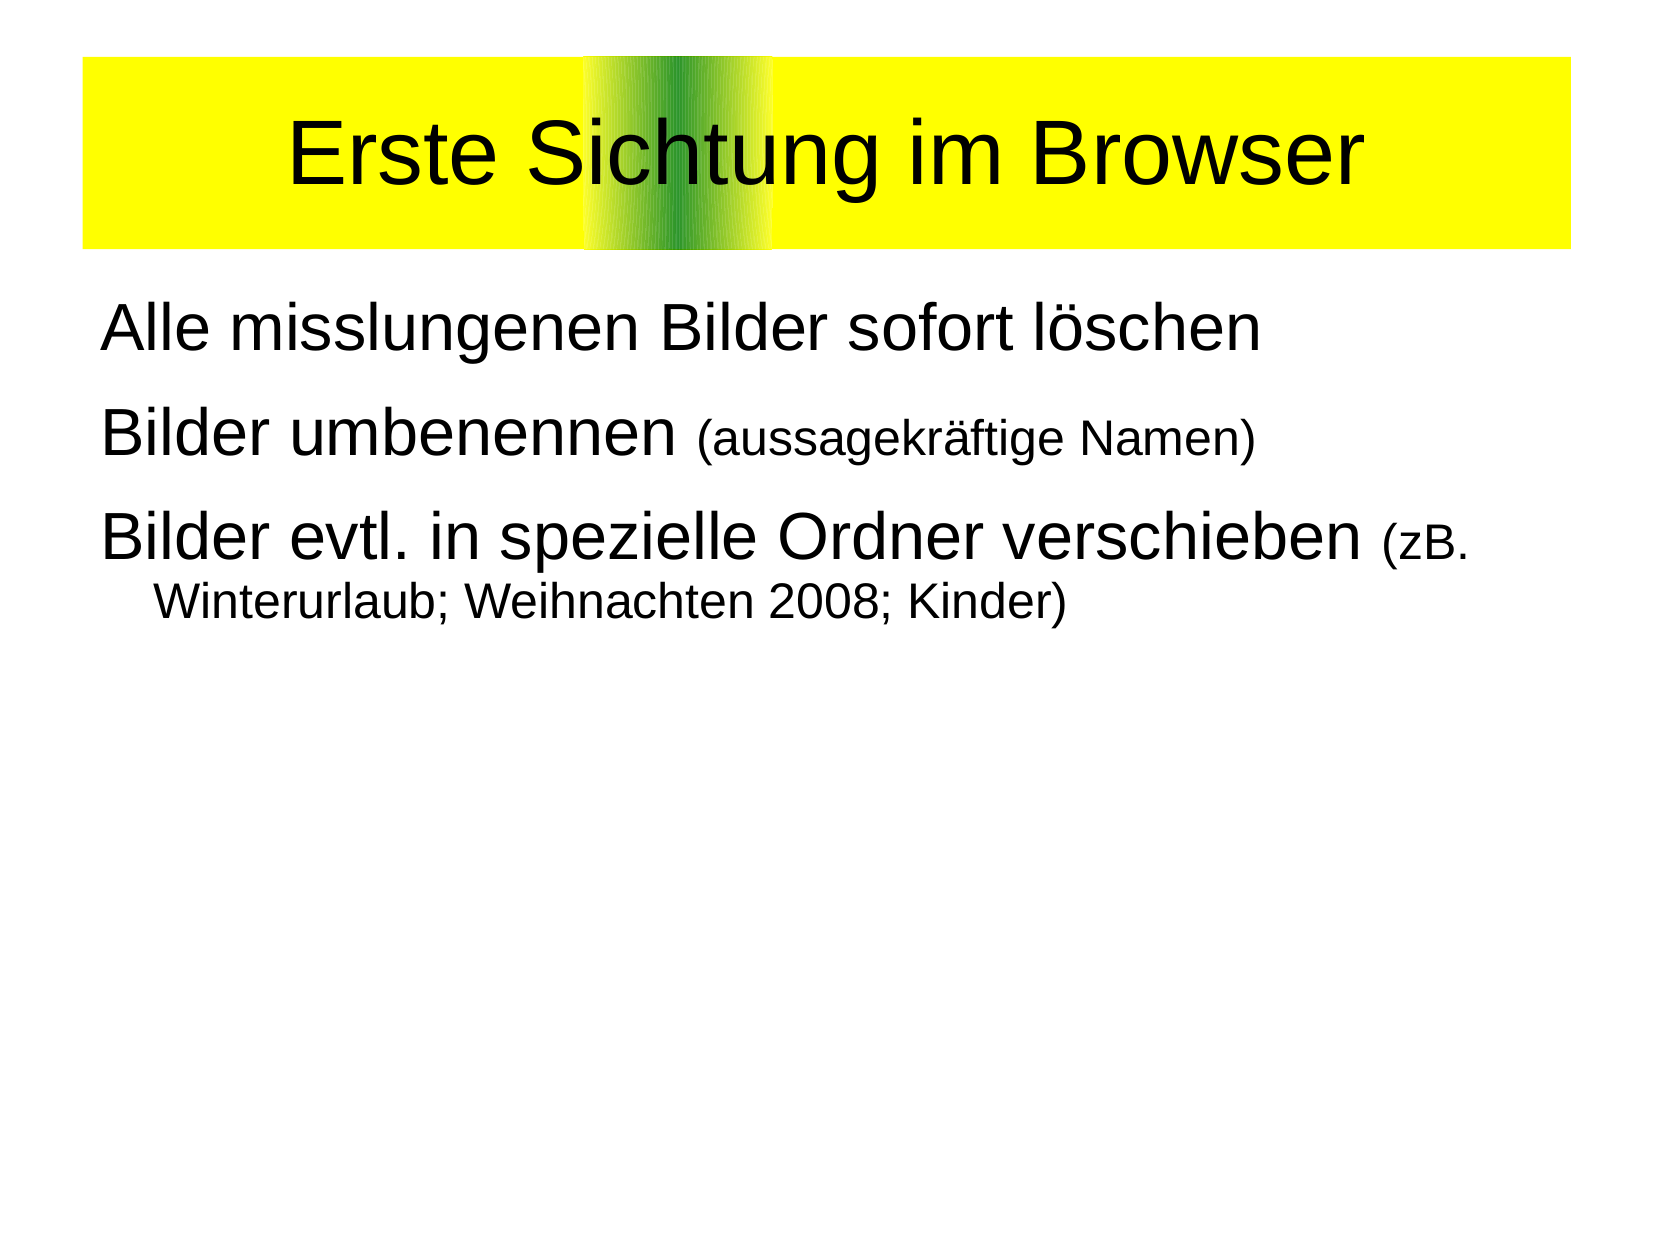

# Erste Sichtung im Browser
Alle misslungenen Bilder sofort löschen
Bilder umbenennen (aussagekräftige Namen)
Bilder evtl. in spezielle Ordner verschieben (zB. Winterurlaub; Weihnachten 2008; Kinder)